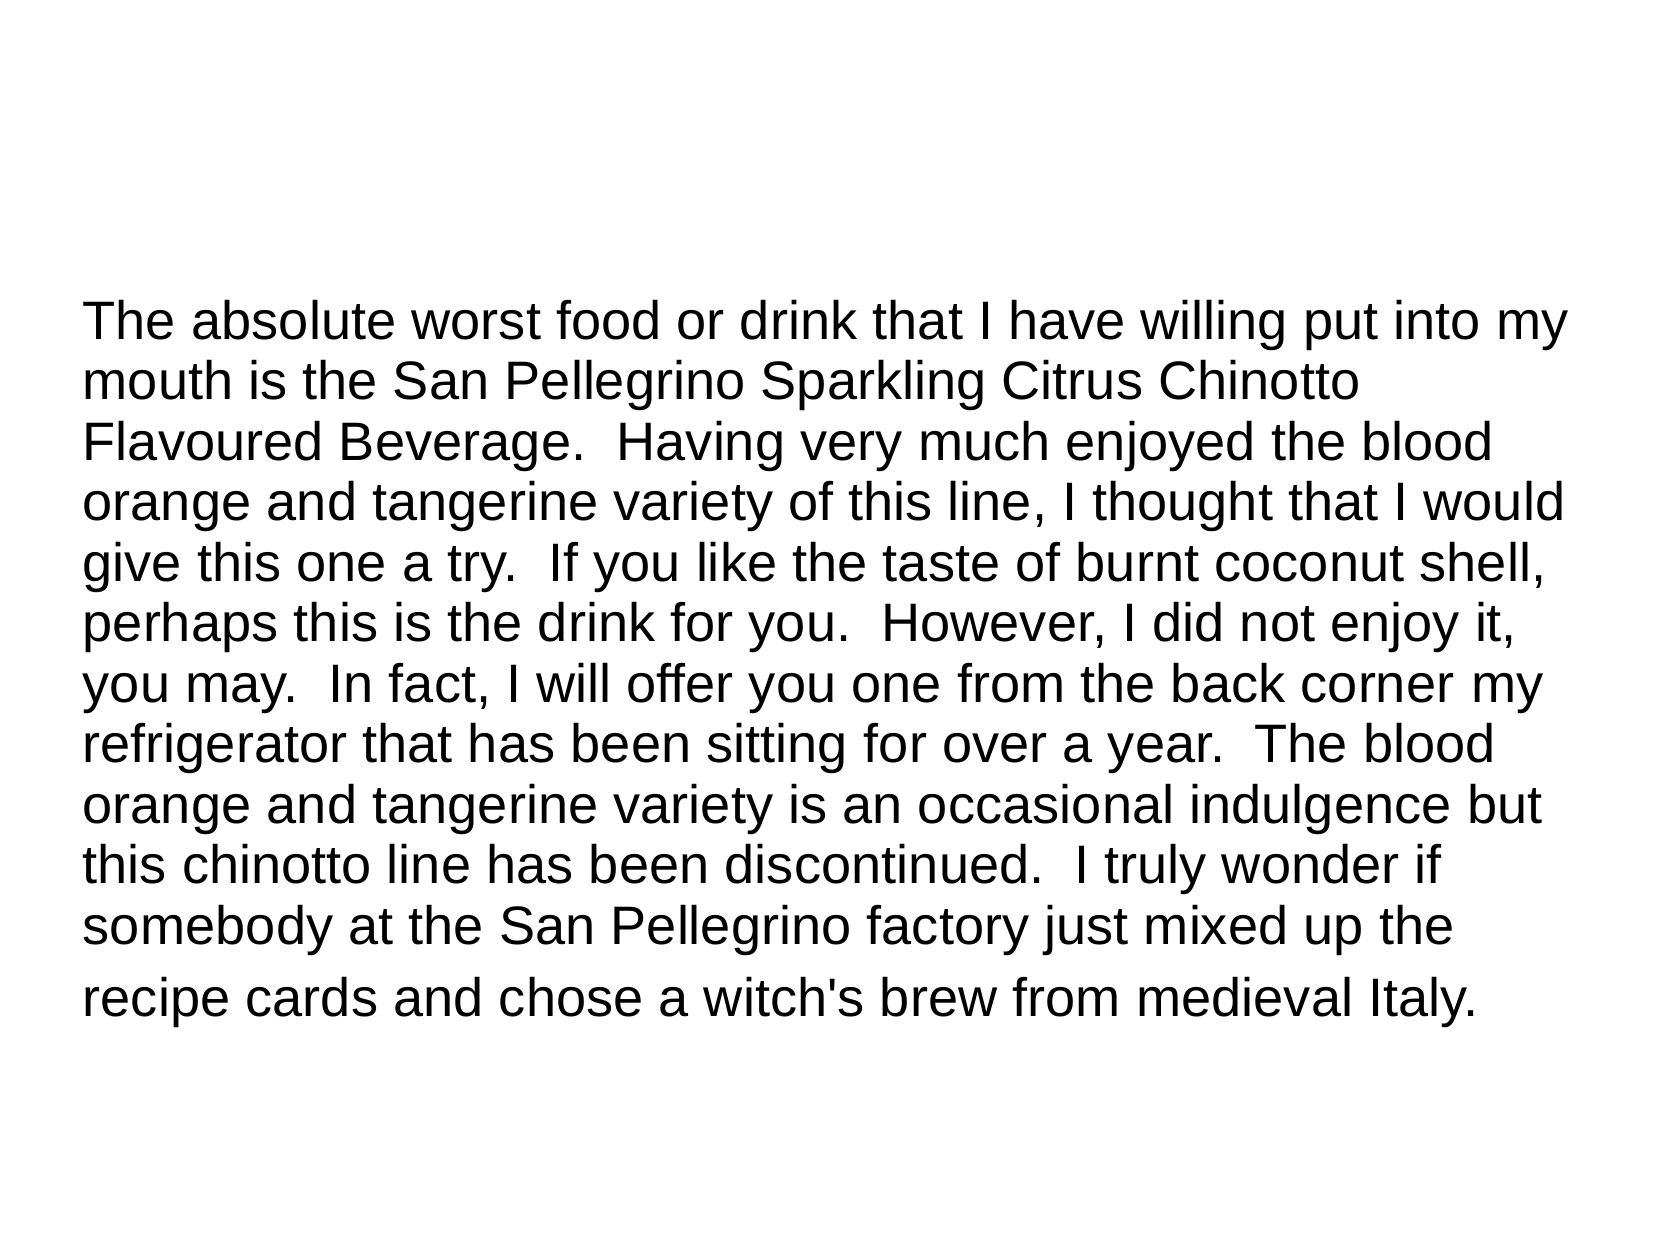

#
The absolute worst food or drink that I have willing put into my mouth is the San Pellegrino Sparkling Citrus Chinotto Flavoured Beverage. Having very much enjoyed the blood orange and tangerine variety of this line, I thought that I would give this one a try. If you like the taste of burnt coconut shell, perhaps this is the drink for you. However, I did not enjoy it, you may. In fact, I will offer you one from the back corner my refrigerator that has been sitting for over a year. The blood orange and tangerine variety is an occasional indulgence but this chinotto line has been discontinued. I truly wonder if somebody at the San Pellegrino factory just mixed up the recipe cards and chose a witch's brew from medieval Italy.